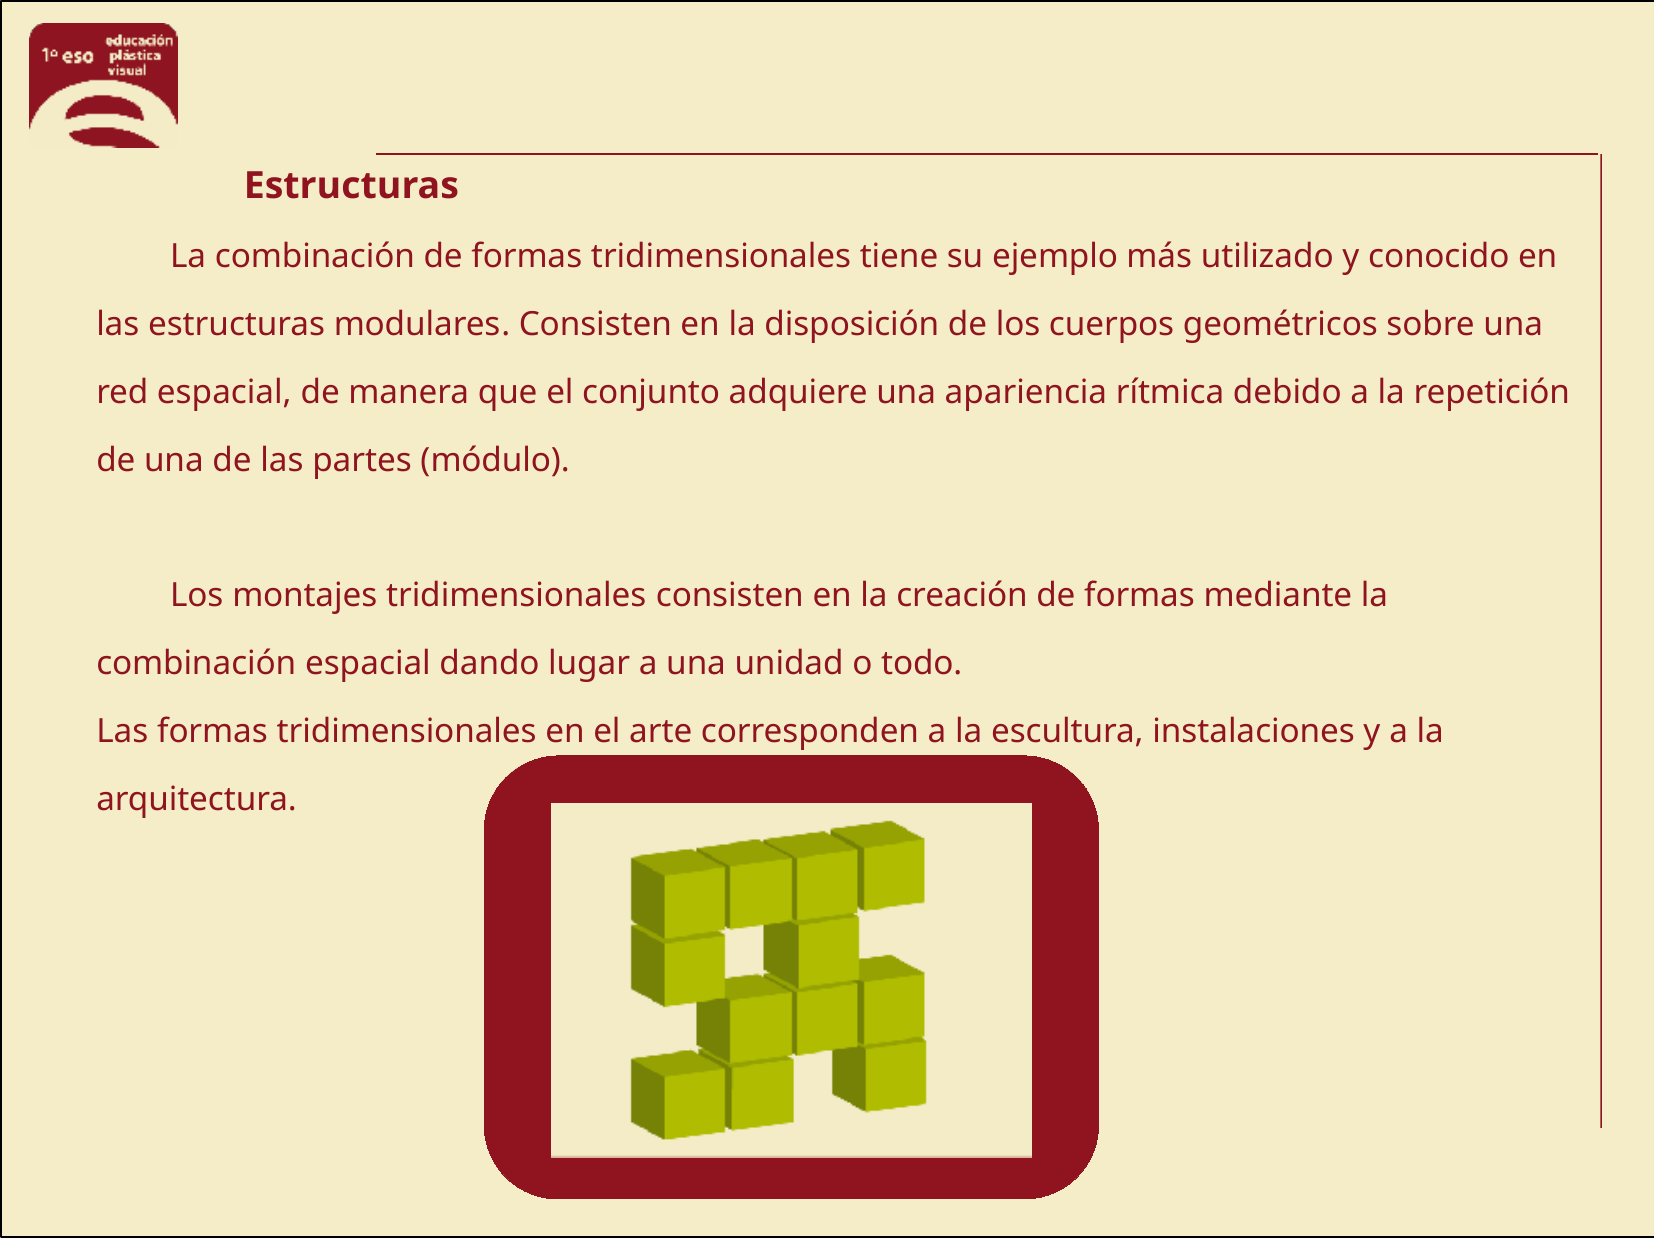

Estructuras
	La combinación de formas tridimensionales tiene su ejemplo más utilizado y conocido en las estructuras modulares. Consisten en la disposición de los cuerpos geométricos sobre una red espacial, de manera que el conjunto adquiere una apariencia rítmica debido a la repetición de una de las partes (módulo).
	Los montajes tridimensionales consisten en la creación de formas mediante la combinación espacial dando lugar a una unidad o todo.
Las formas tridimensionales en el arte corresponden a la escultura, instalaciones y a la arquitectura.
#